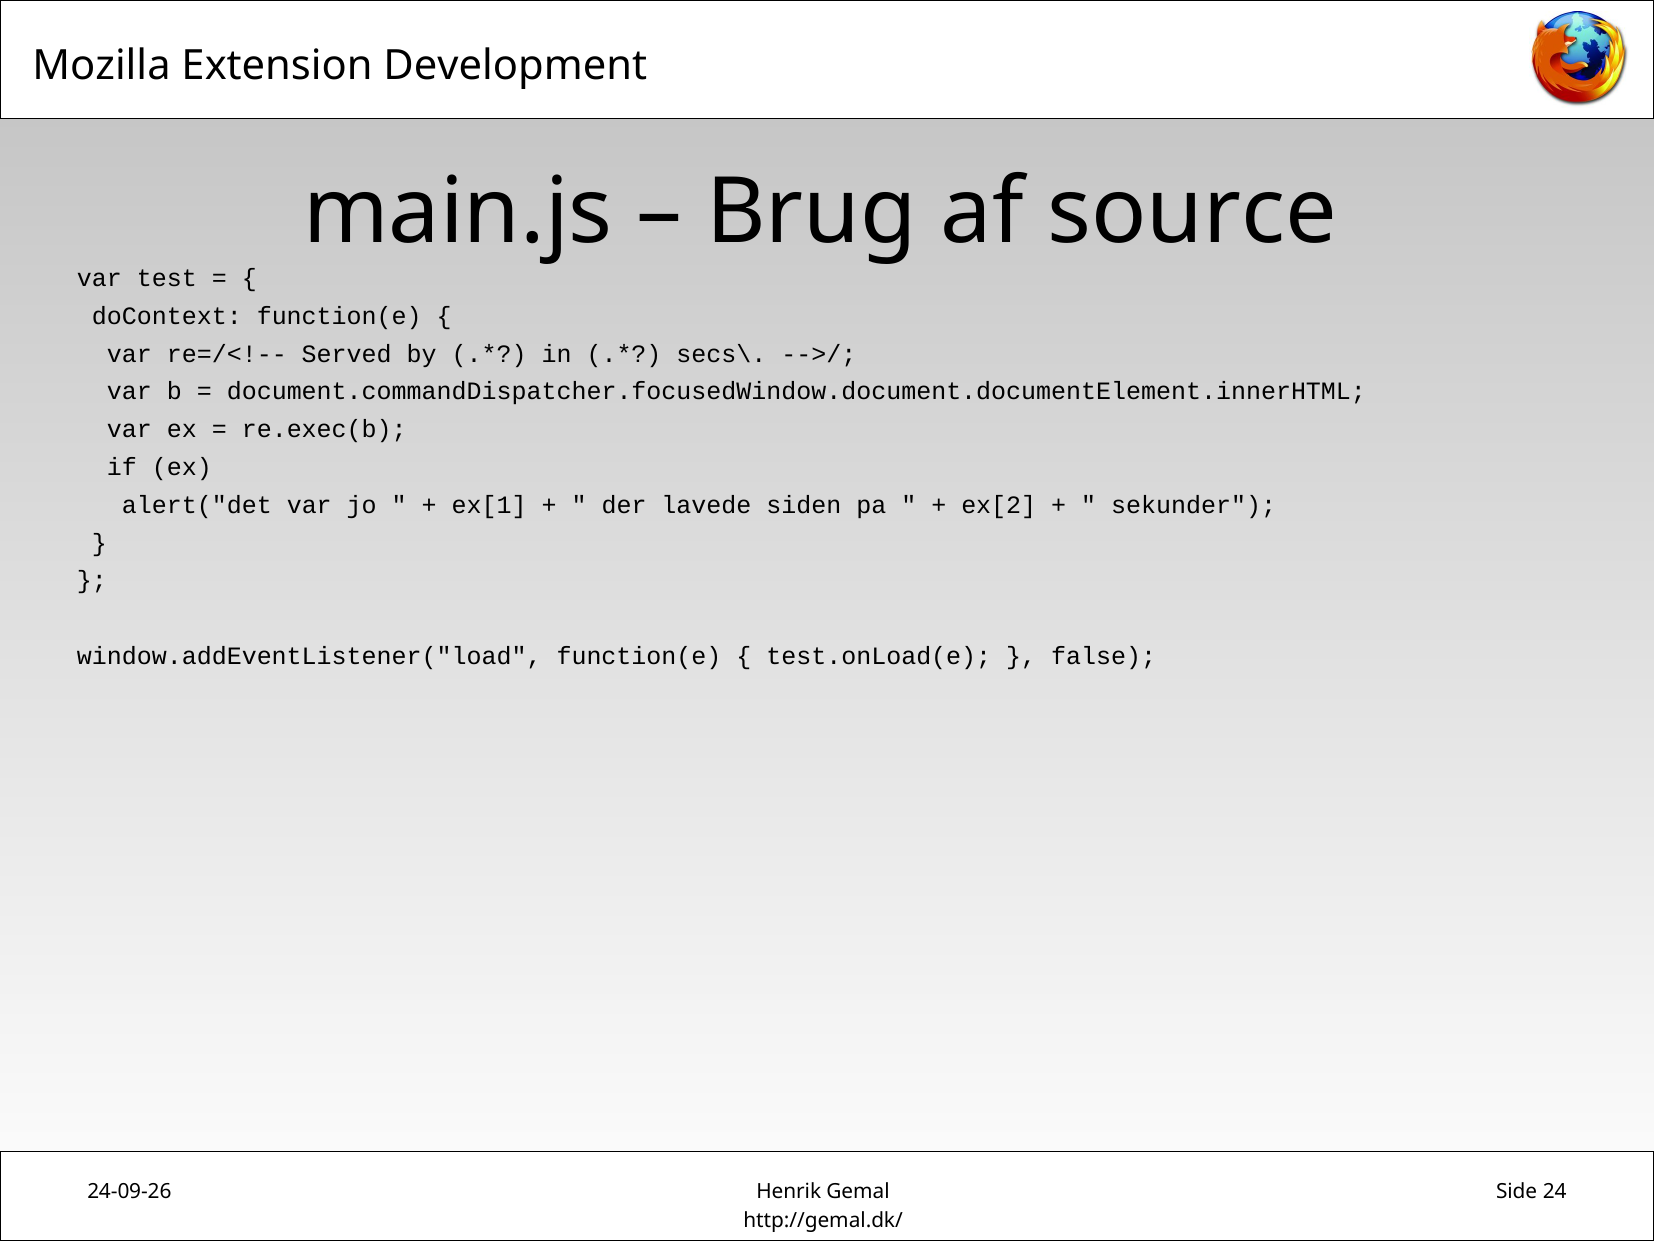

# main.js – Brug af source
var test = {
 doContext: function(e) {
 var re=/<!-- Served by (.*?) in (.*?) secs\. -->/;
 var b = document.commandDispatcher.focusedWindow.document.documentElement.innerHTML;
 var ex = re.exec(b);
 if (ex)
 alert("det var jo " + ex[1] + " der lavede siden pa " + ex[2] + " sekunder");
 }
};
window.addEventListener("load", function(e) { test.onLoad(e); }, false);
24